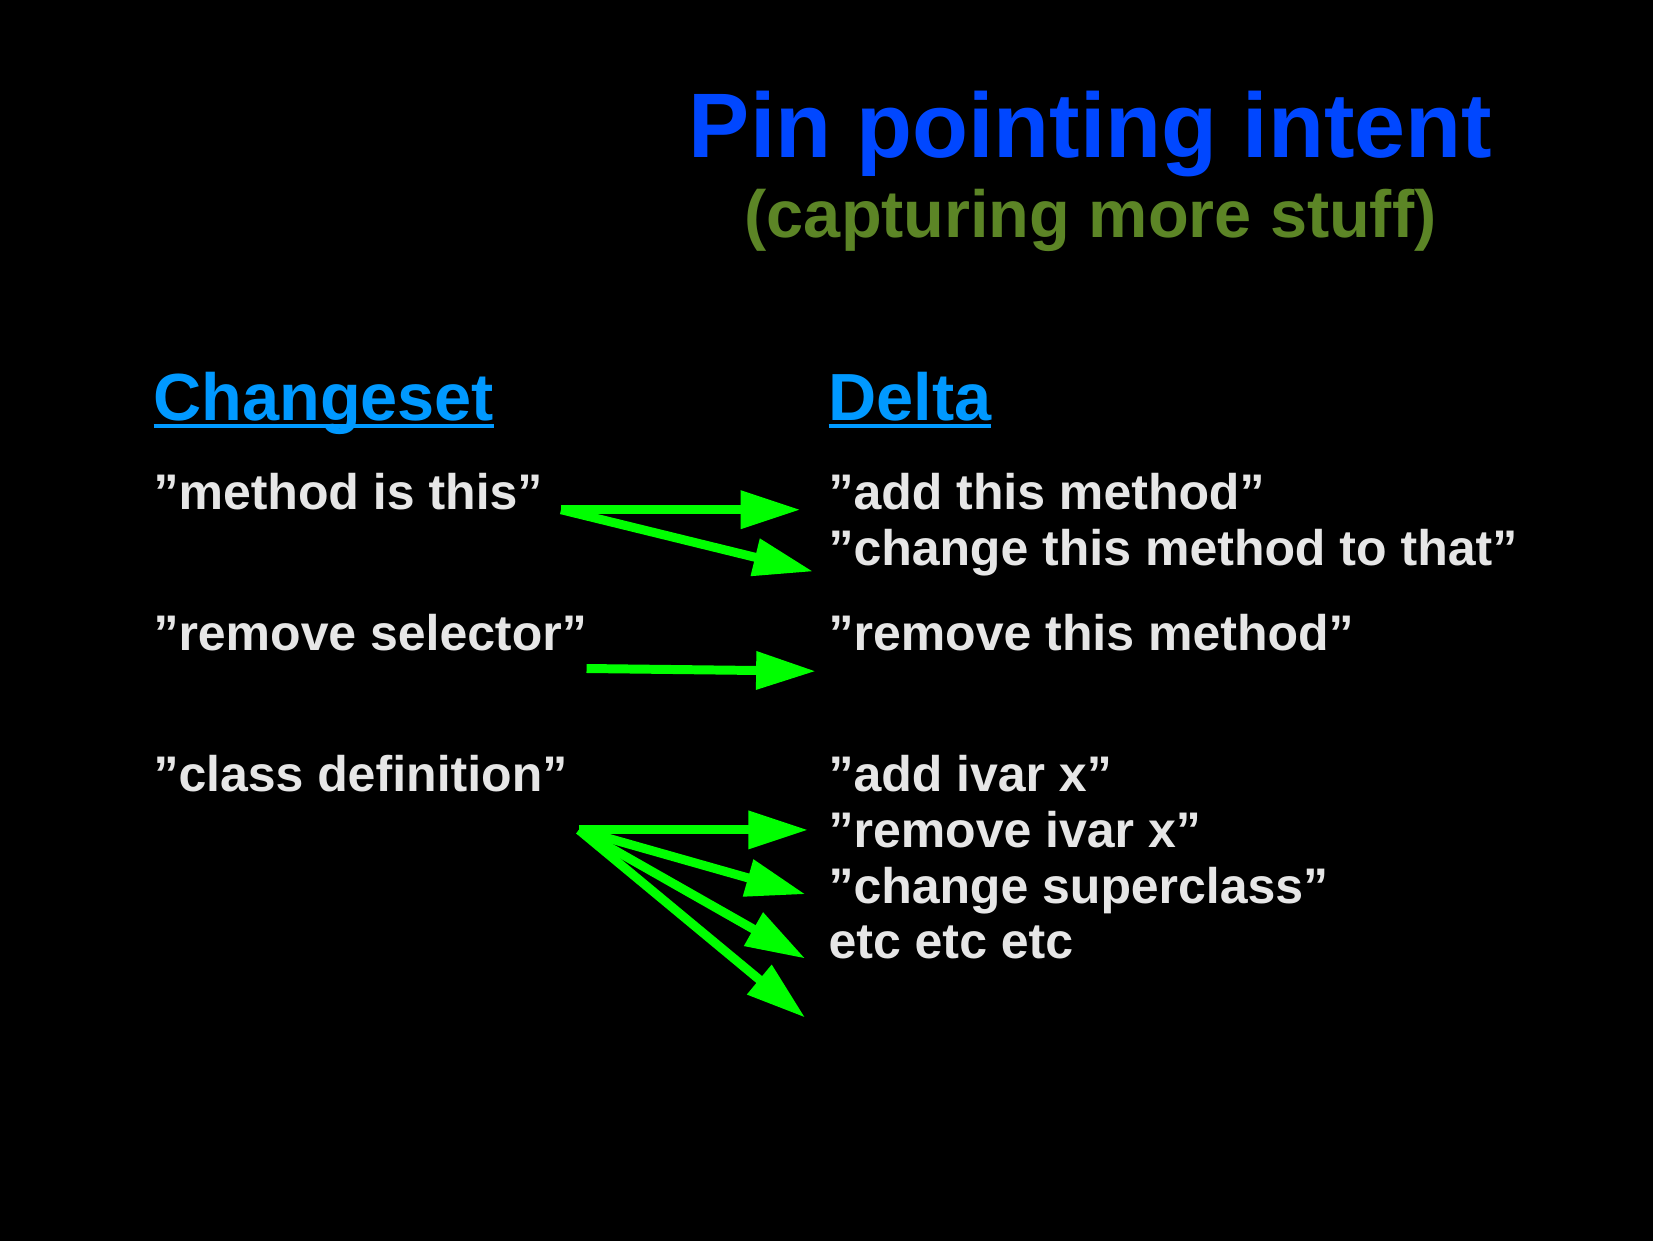

# Pin pointing intent (capturing more stuff)
Changeset					Delta
”method is this”				”add this method”
									”change this method to that”
”remove selector”				”remove this method”
”class definition”				”add ivar x”
									”remove ivar x”
									”change superclass”
									etc etc etc